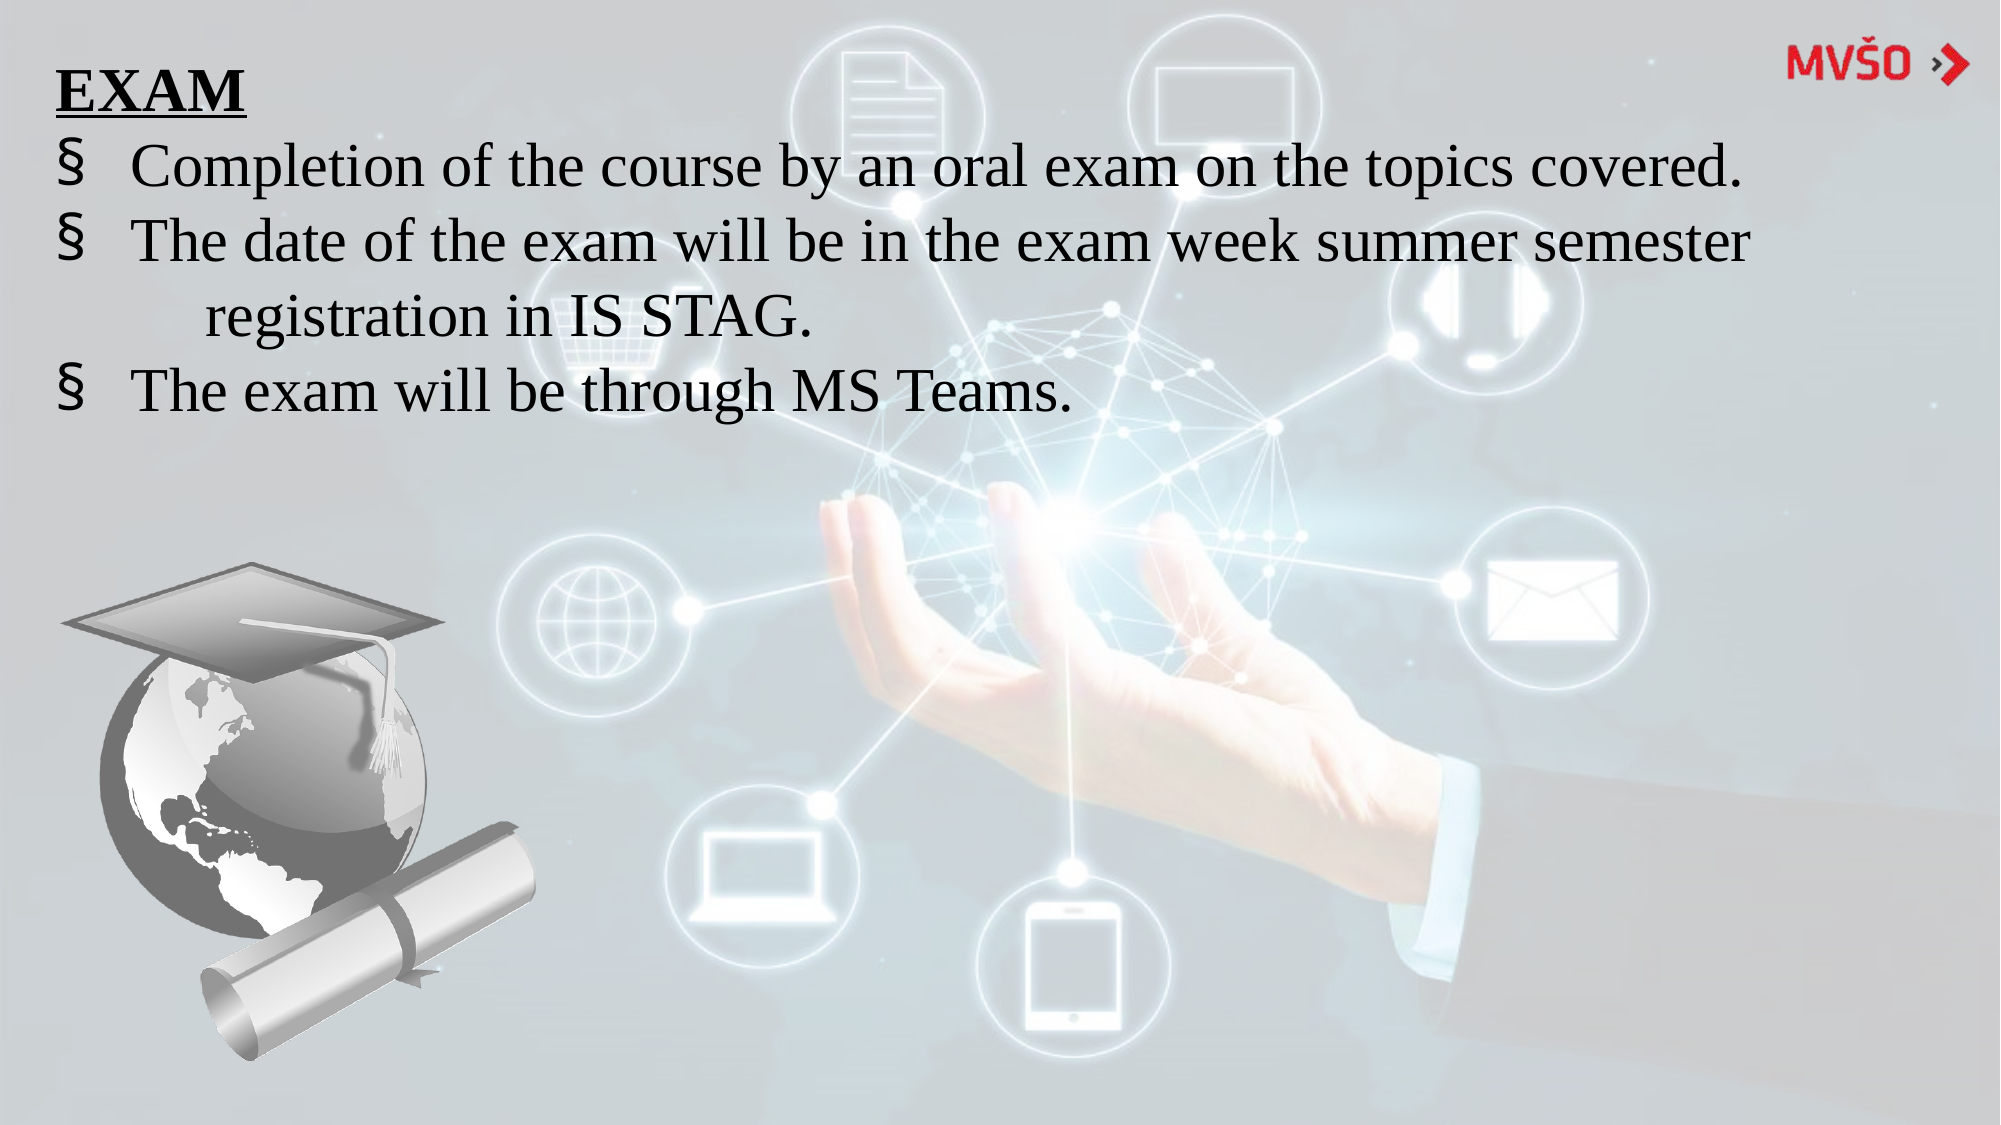

EXAM
Completion of the course by an oral exam on the topics covered.
The date of the exam will be in the exam week summer semester registration in IS STAG.
The exam will be through MS Teams.